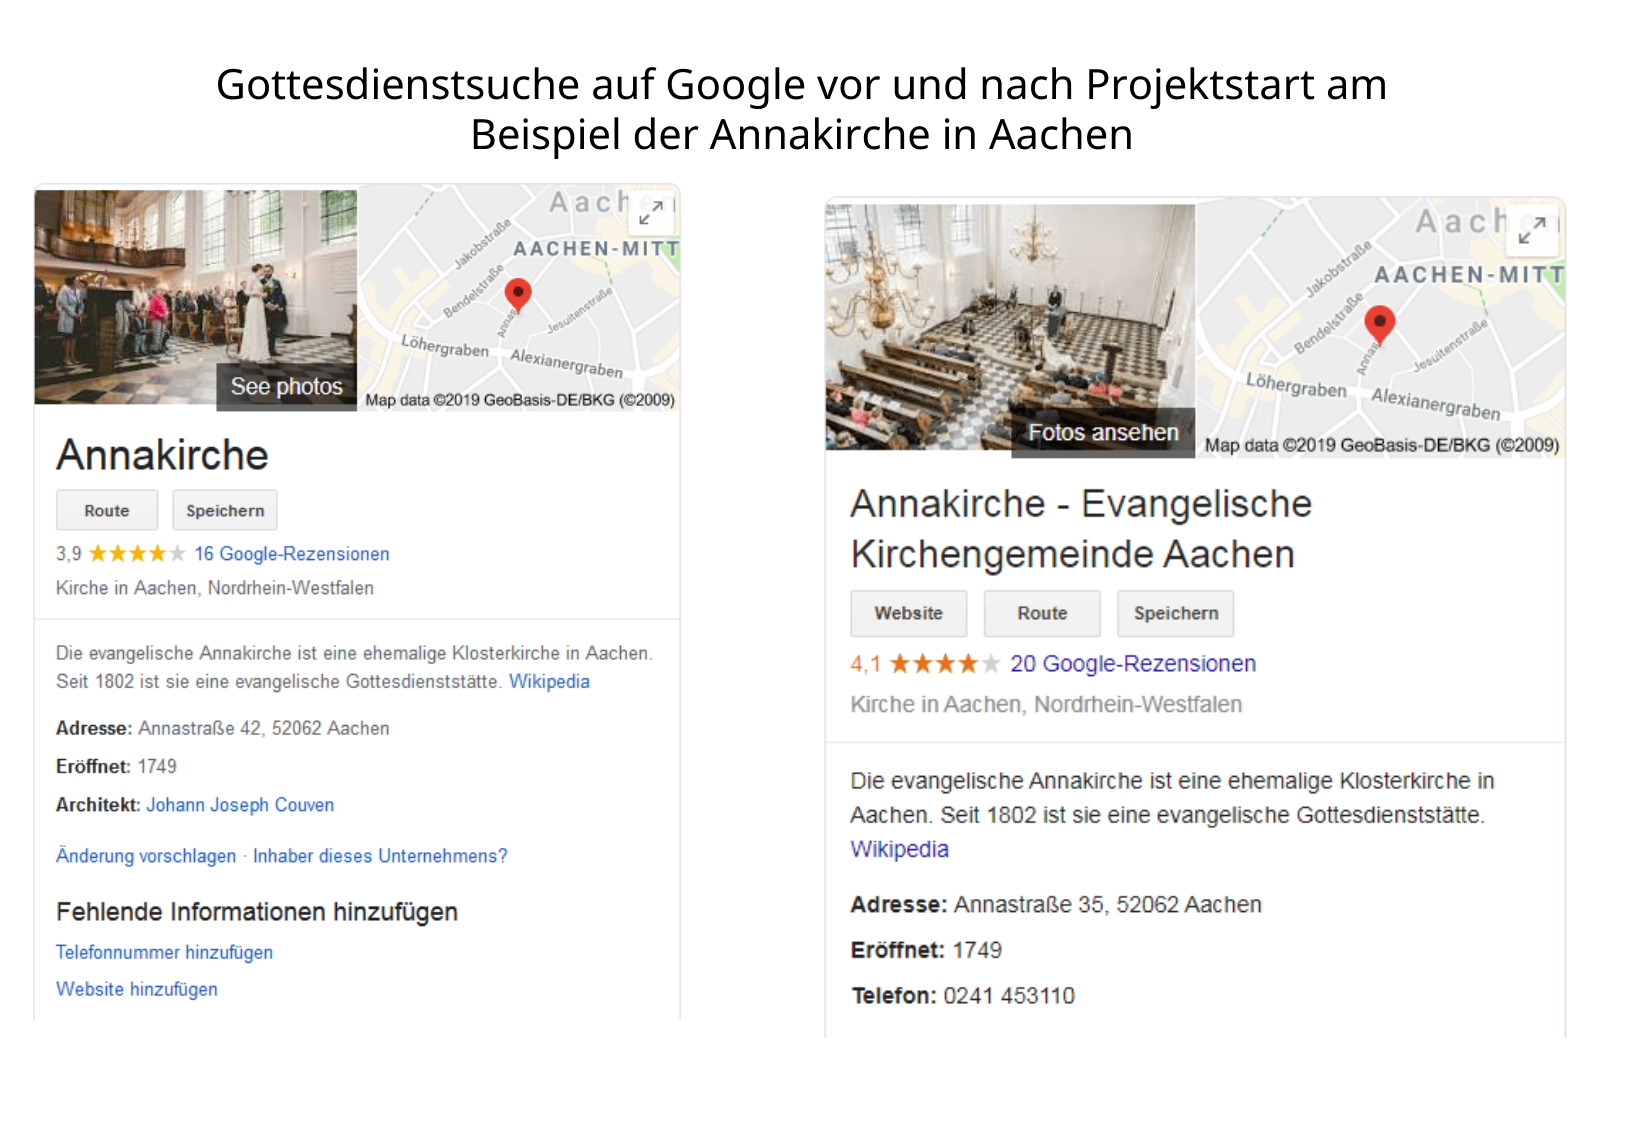

Gottesdienstsuche auf Google vor und nach Projektstart am Beispiel der Annakirche in Aachen